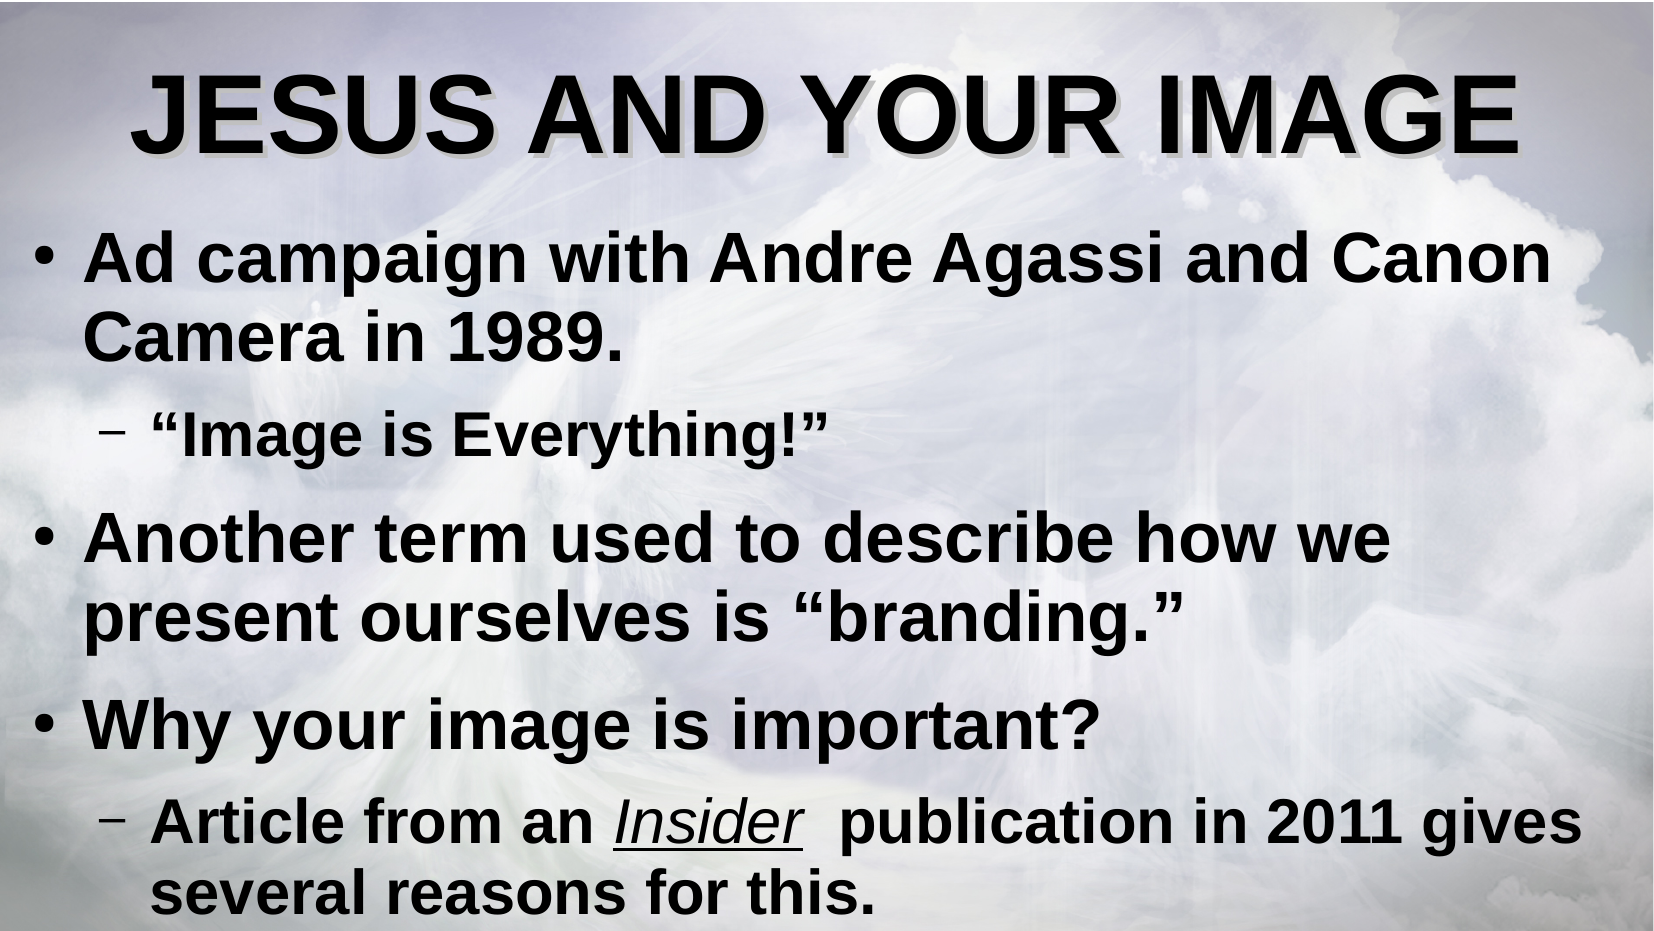

# JESUS AND YOUR IMAGE
Ad campaign with Andre Agassi and Canon Camera in 1989.
“Image is Everything!”
Another term used to describe how we present ourselves is “branding.”
Why your image is important?
Article from an Insider publication in 2011 gives several reasons for this.